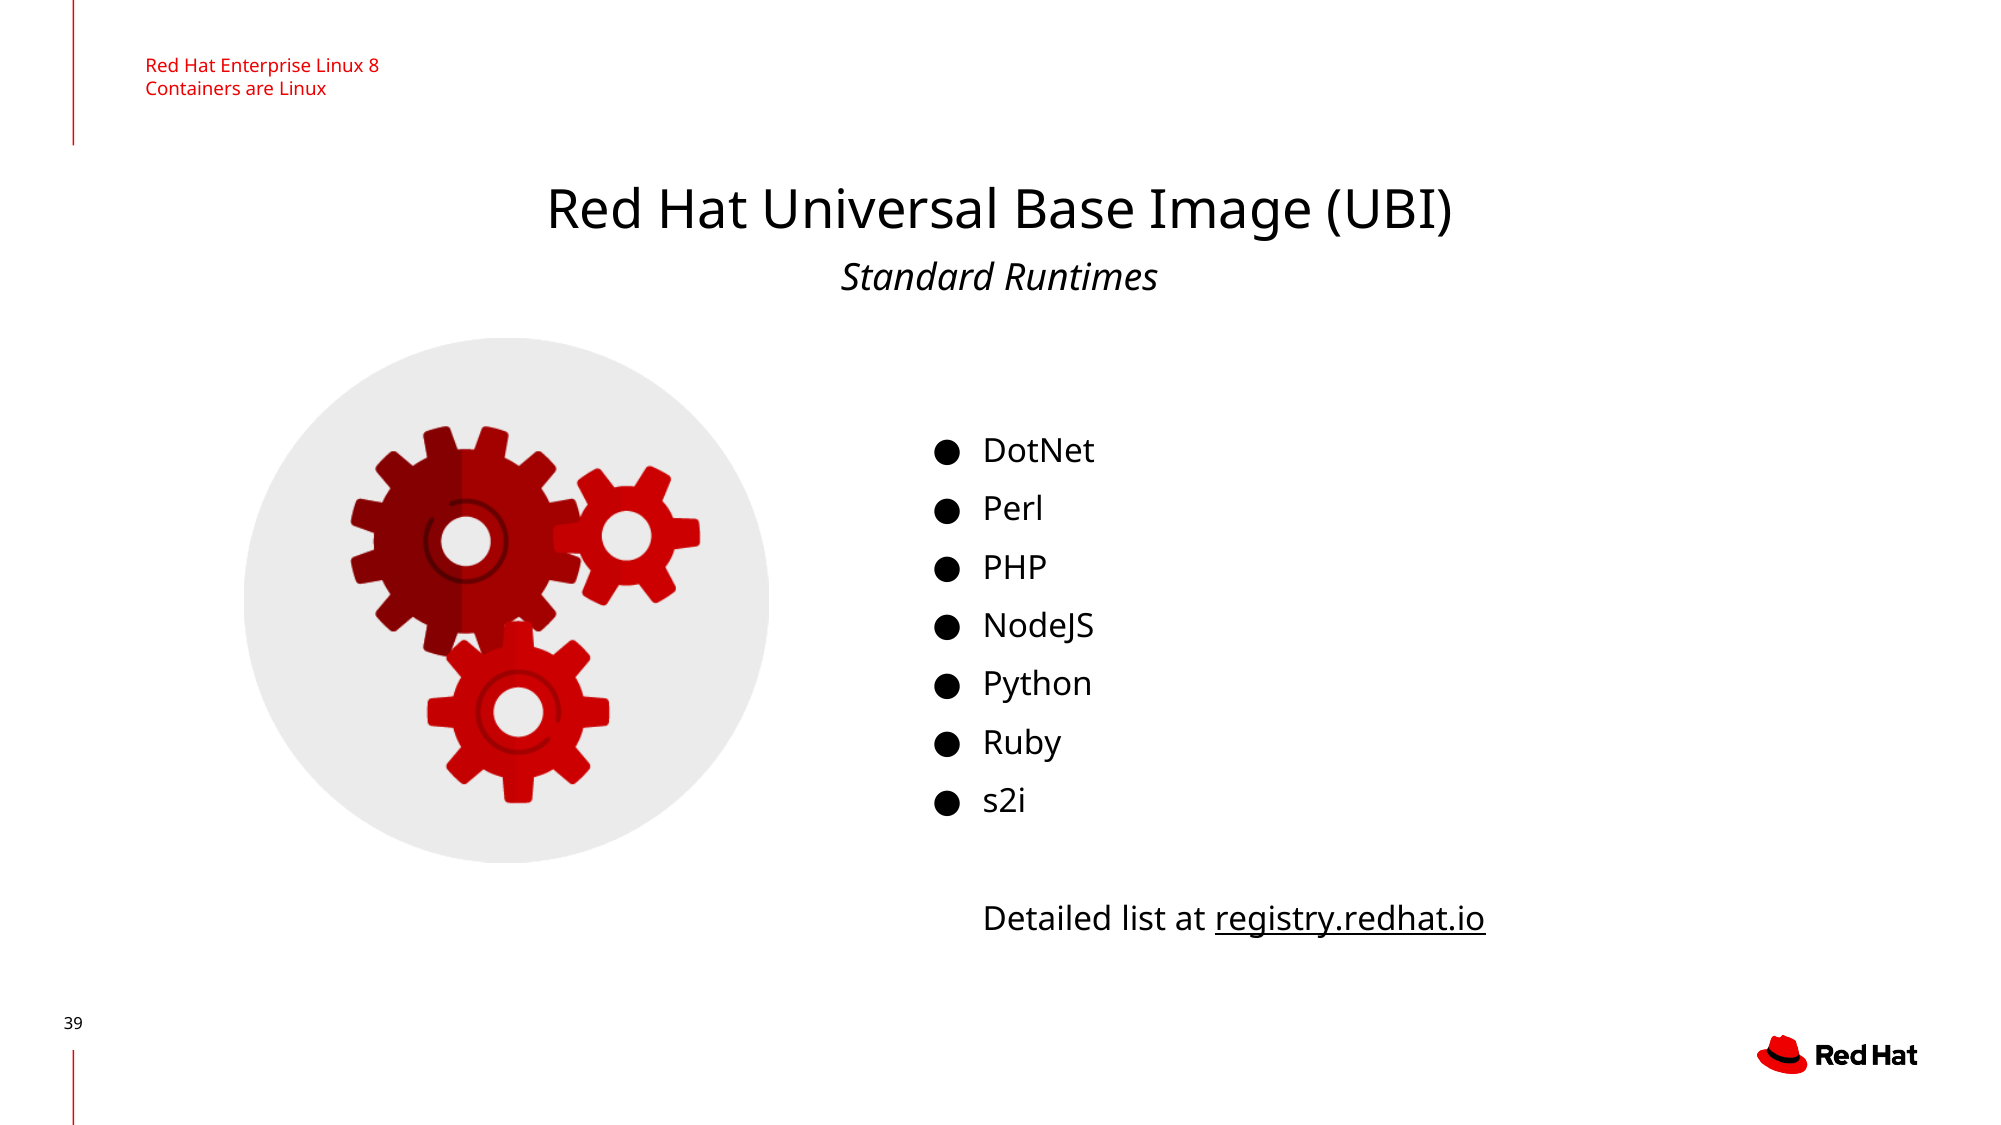

Red Hat Enterprise Linux 8
Containers are Linux
# Red Hat Universal Base Image (UBI) Standard Runtimes
DotNet
Perl
PHP
NodeJS
Python
Ruby
s2i
Detailed list at registry.redhat.io